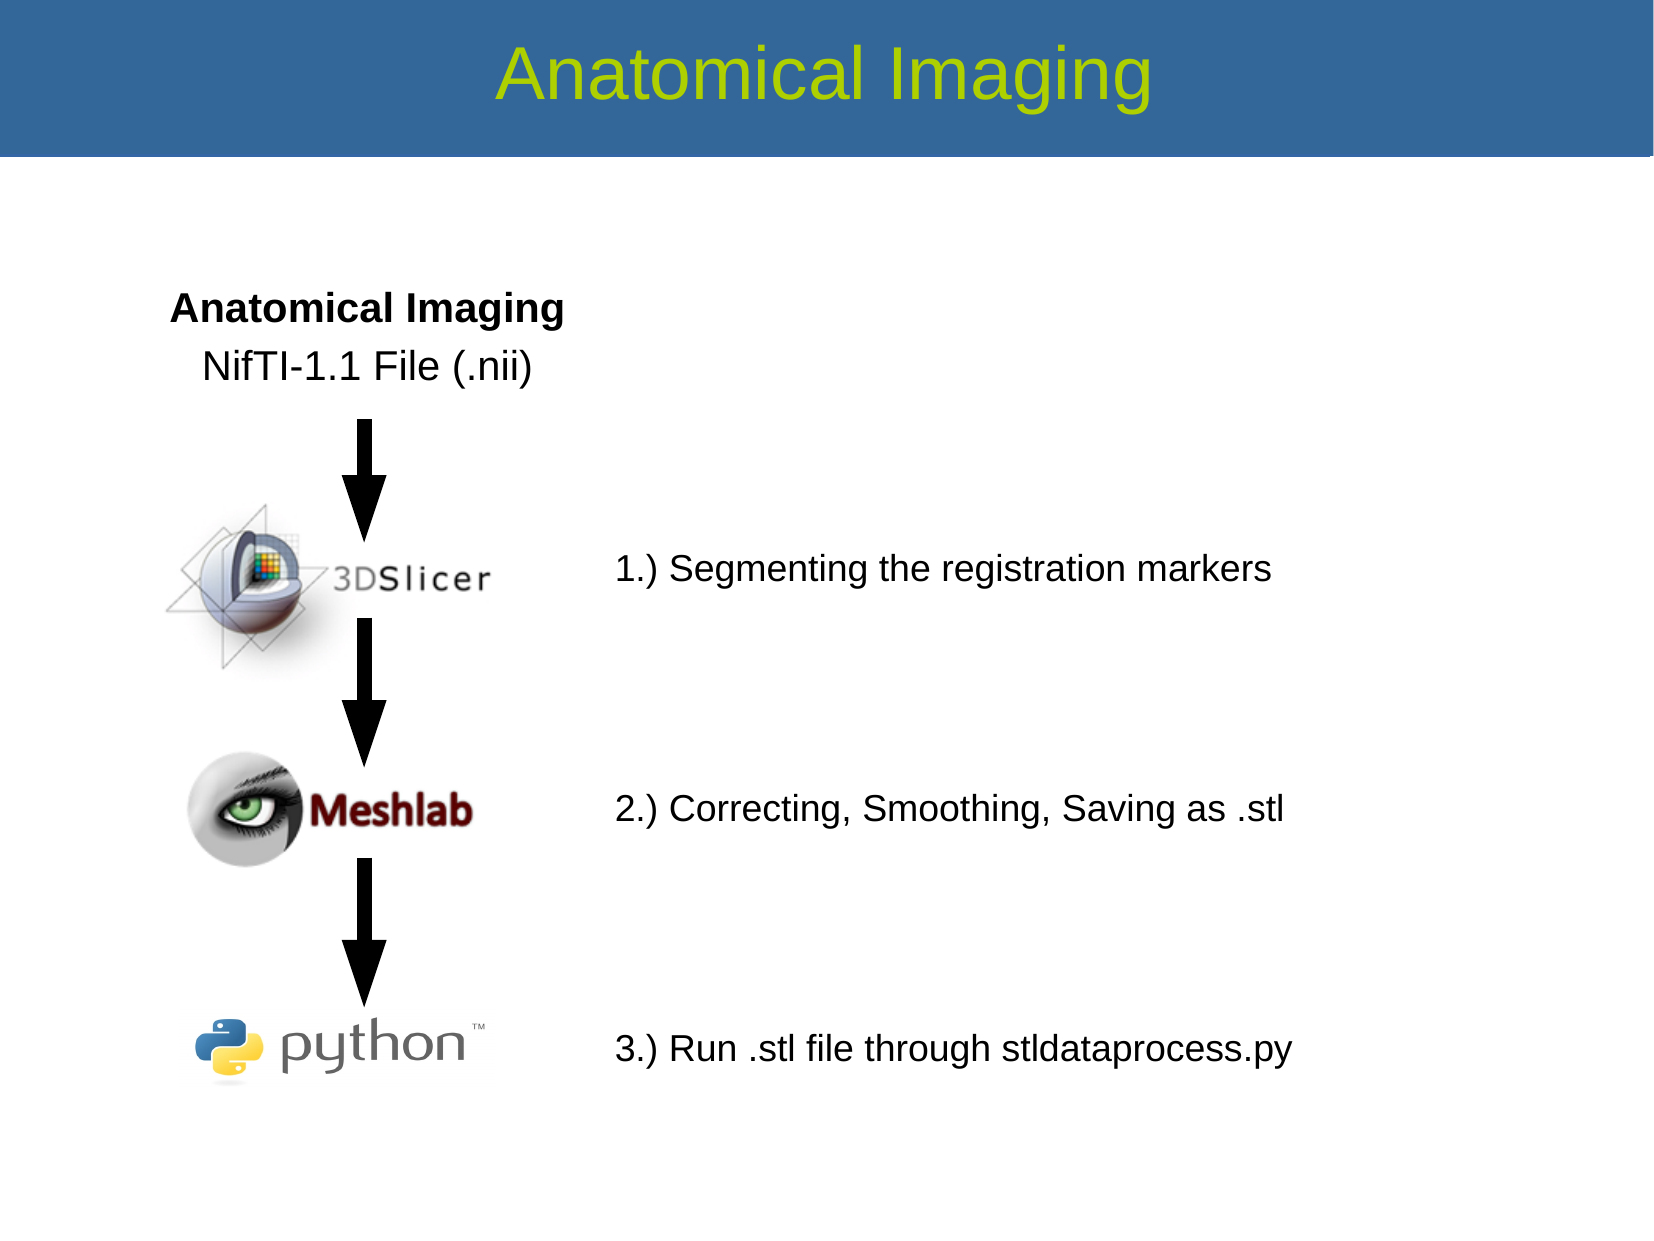

Anatomical Imaging
Anatomical Imaging
NifTI-1.1 File (.nii)
1.) Segmenting the registration markers
2.) Correcting, Smoothing, Saving as .stl
3.) Run .stl file through stldataprocess.py